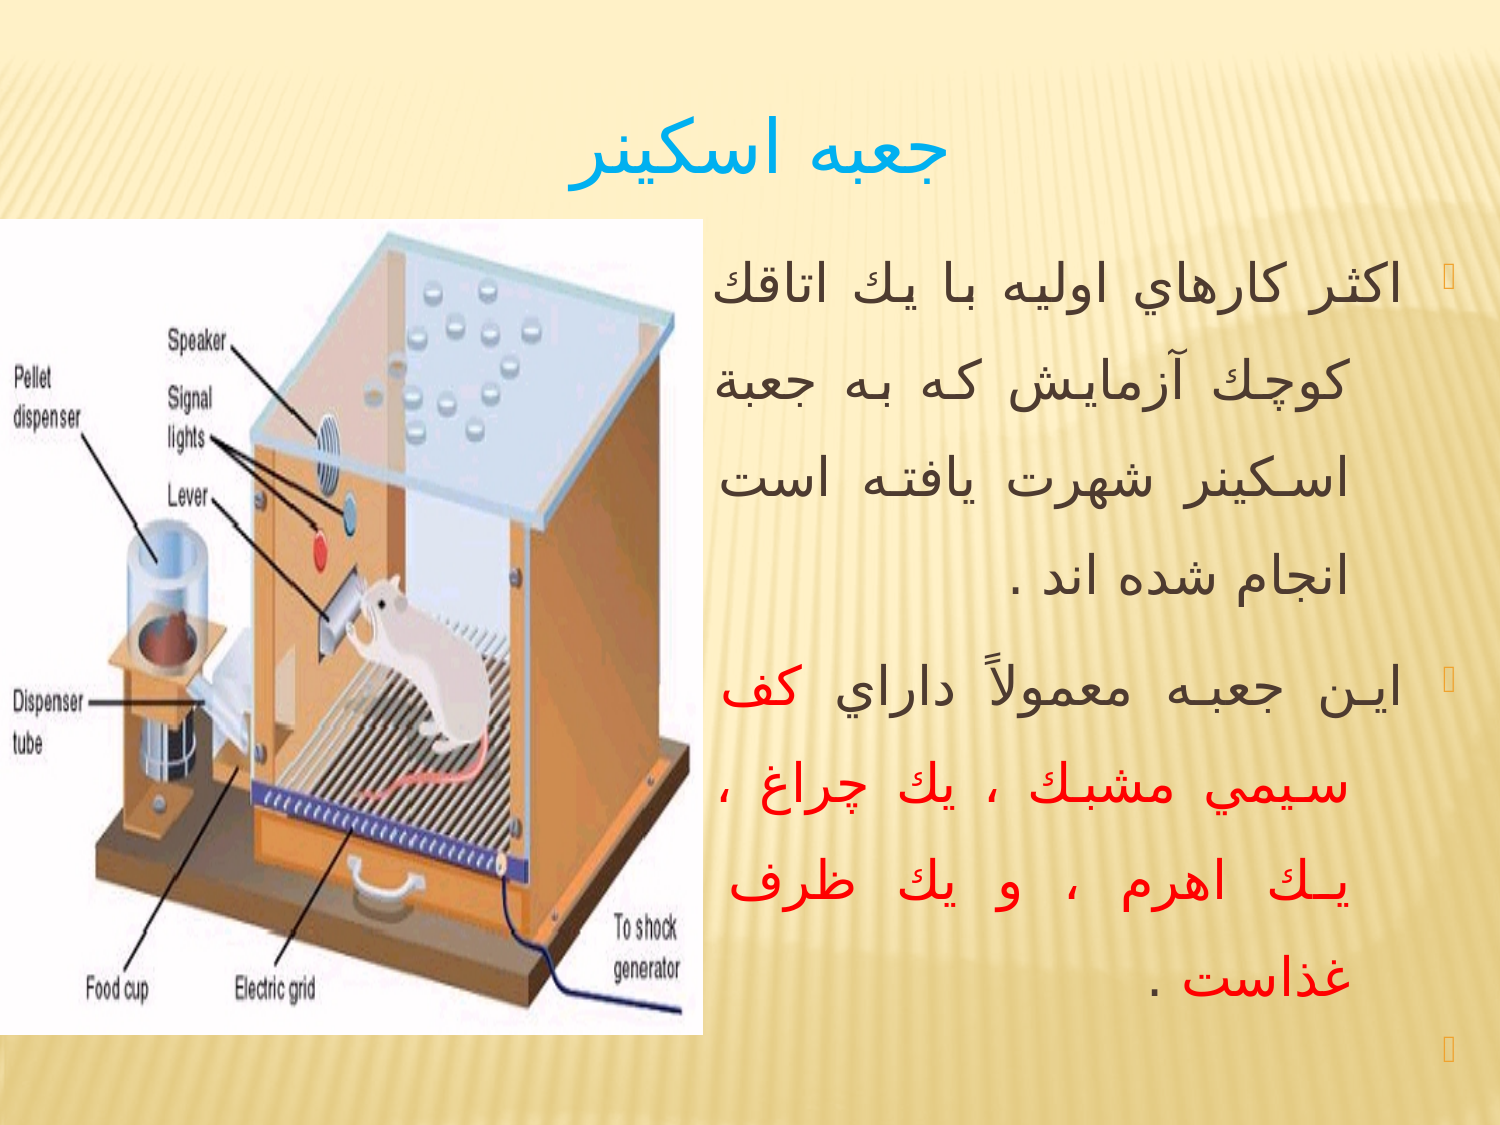

# جعبه اسکینر
اكثر كارهاي اوليه با يك اتاقك كوچك آزمايش كه به جعبة اسكينر شهرت يافته است انجام شده اند .
اين جعبه معمولاً داراي كف سيمي مشبك ، يك چراغ ، يك اهرم ، و يك ظرف غذاست .